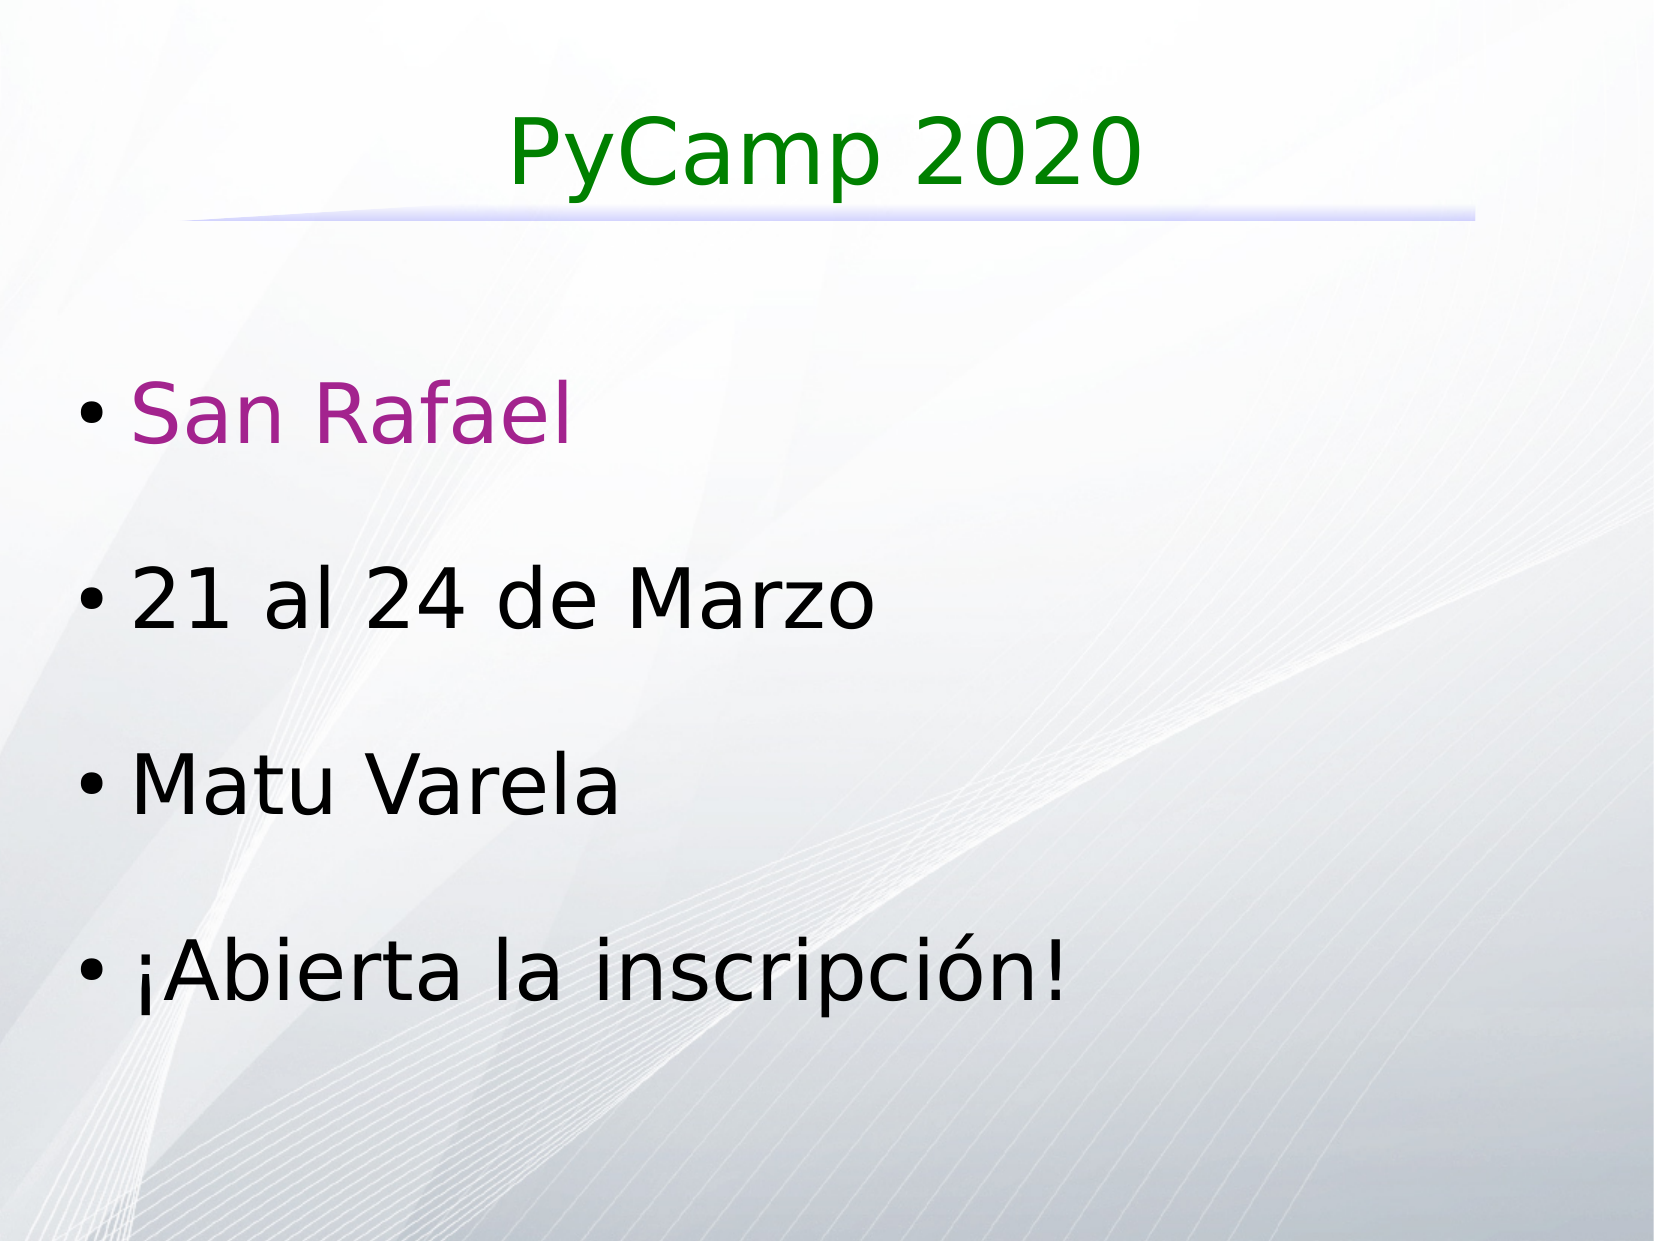

# PyCamp 2020
San Rafael
21 al 24 de Marzo
Matu Varela
¡Abierta la inscripción!